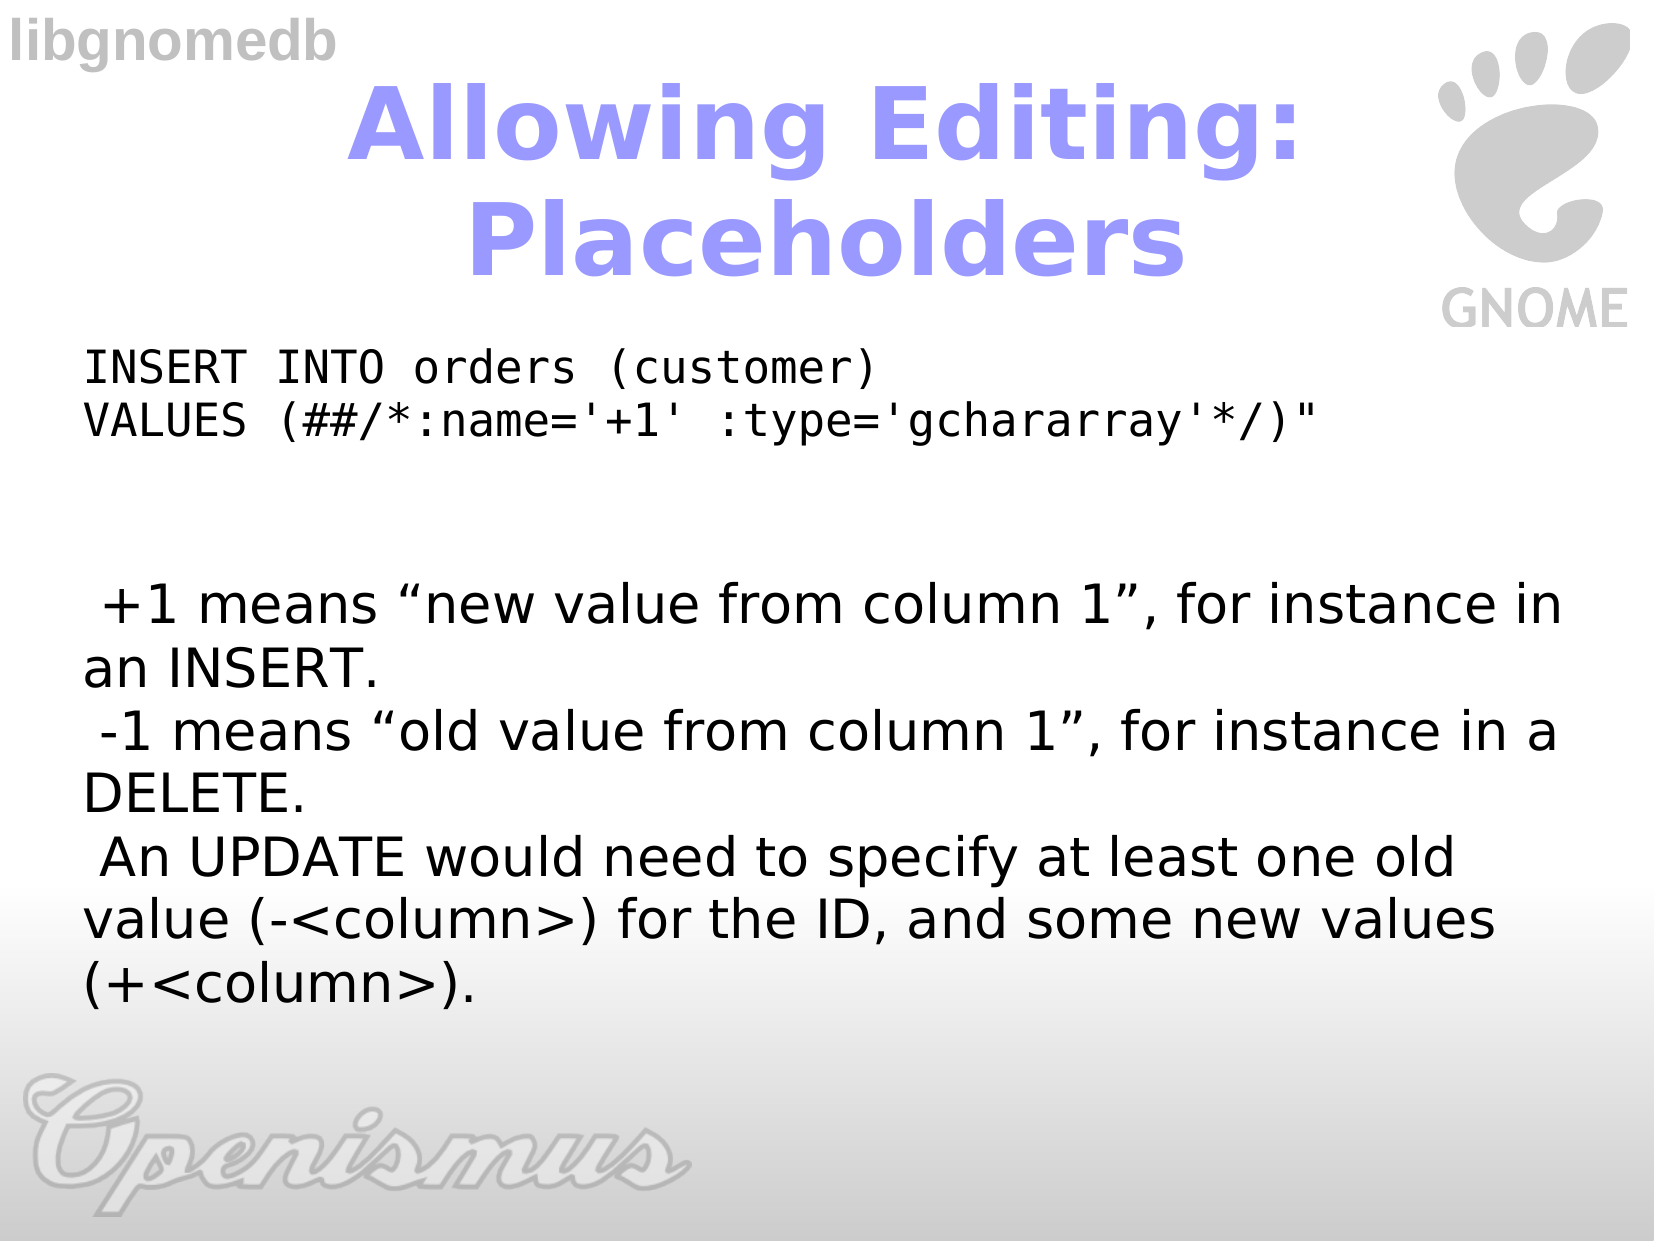

# Allowing Editing: Placeholders
INSERT INTO orders (customer)
VALUES (##/*:name='+1' :type='gchararray'*/)"
 +1 means “new value from column 1”, for instance in an INSERT.
 -1 means “old value from column 1”, for instance in a DELETE.
 An UPDATE would need to specify at least one old value (-<column>) for the ID, and some new values (+<column>).